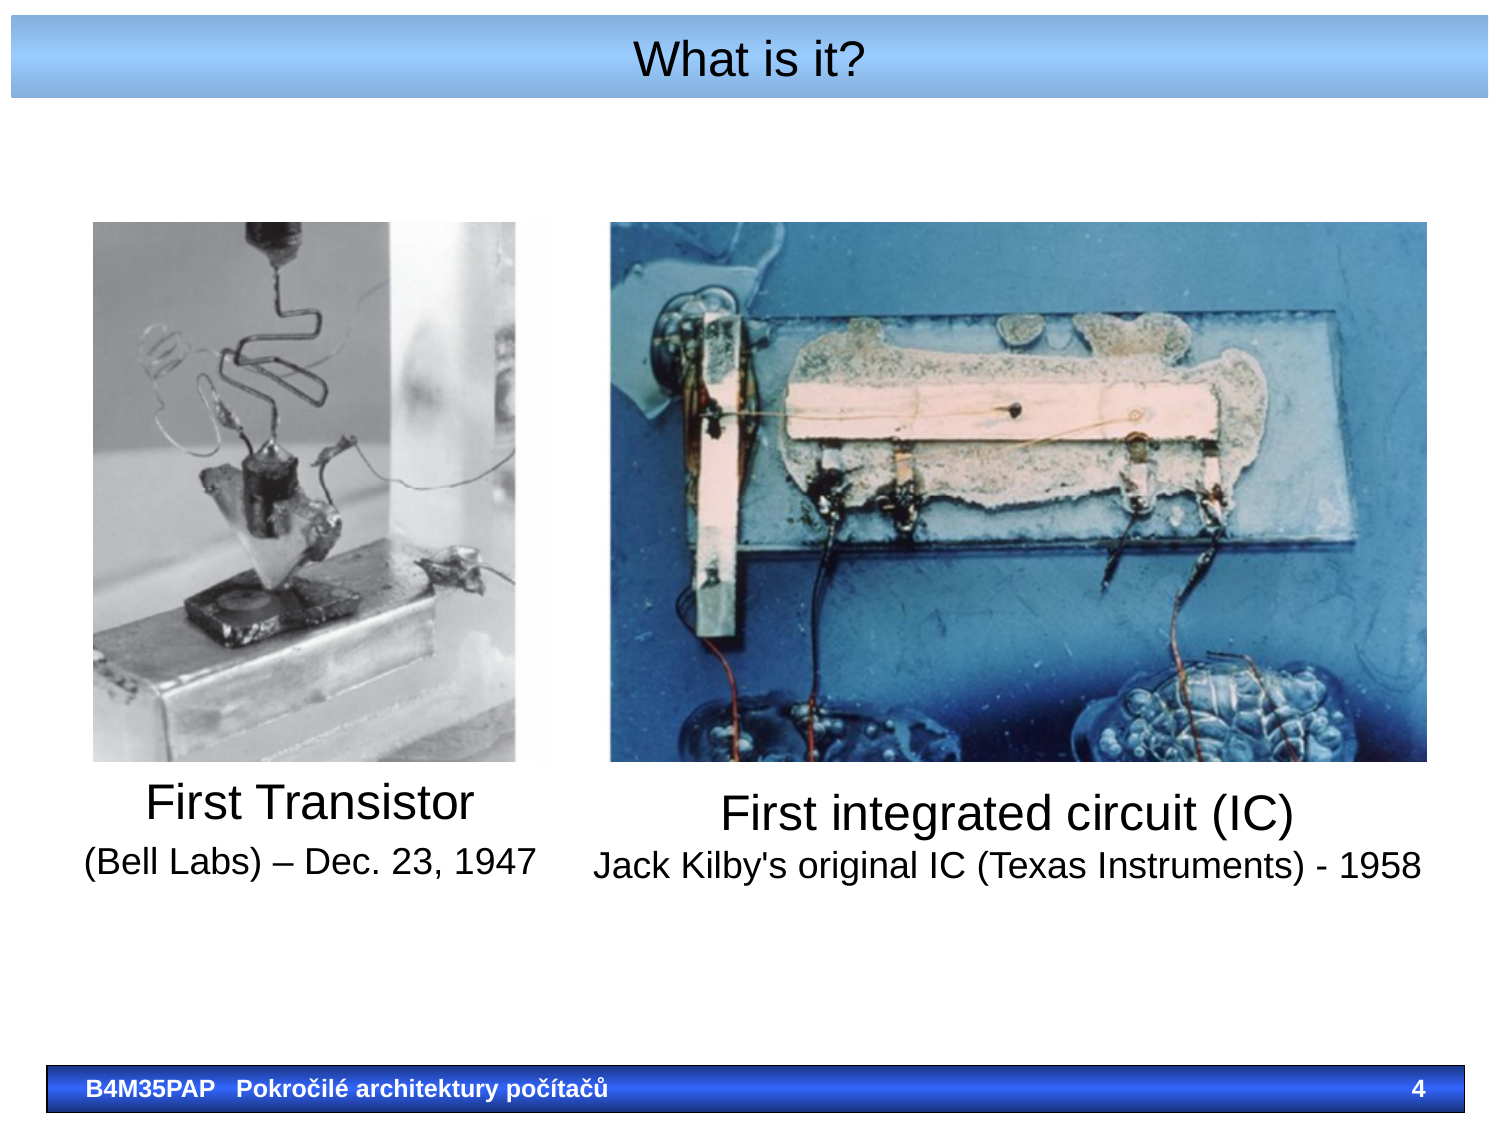

# What is it?
First Transistor
(Bell Labs) – Dec. 23, 1947
First integrated circuit (IC)
Jack Kilby's original IC (Texas Instruments) - 1958
B4M35PAP Pokročilé architektury počítačů